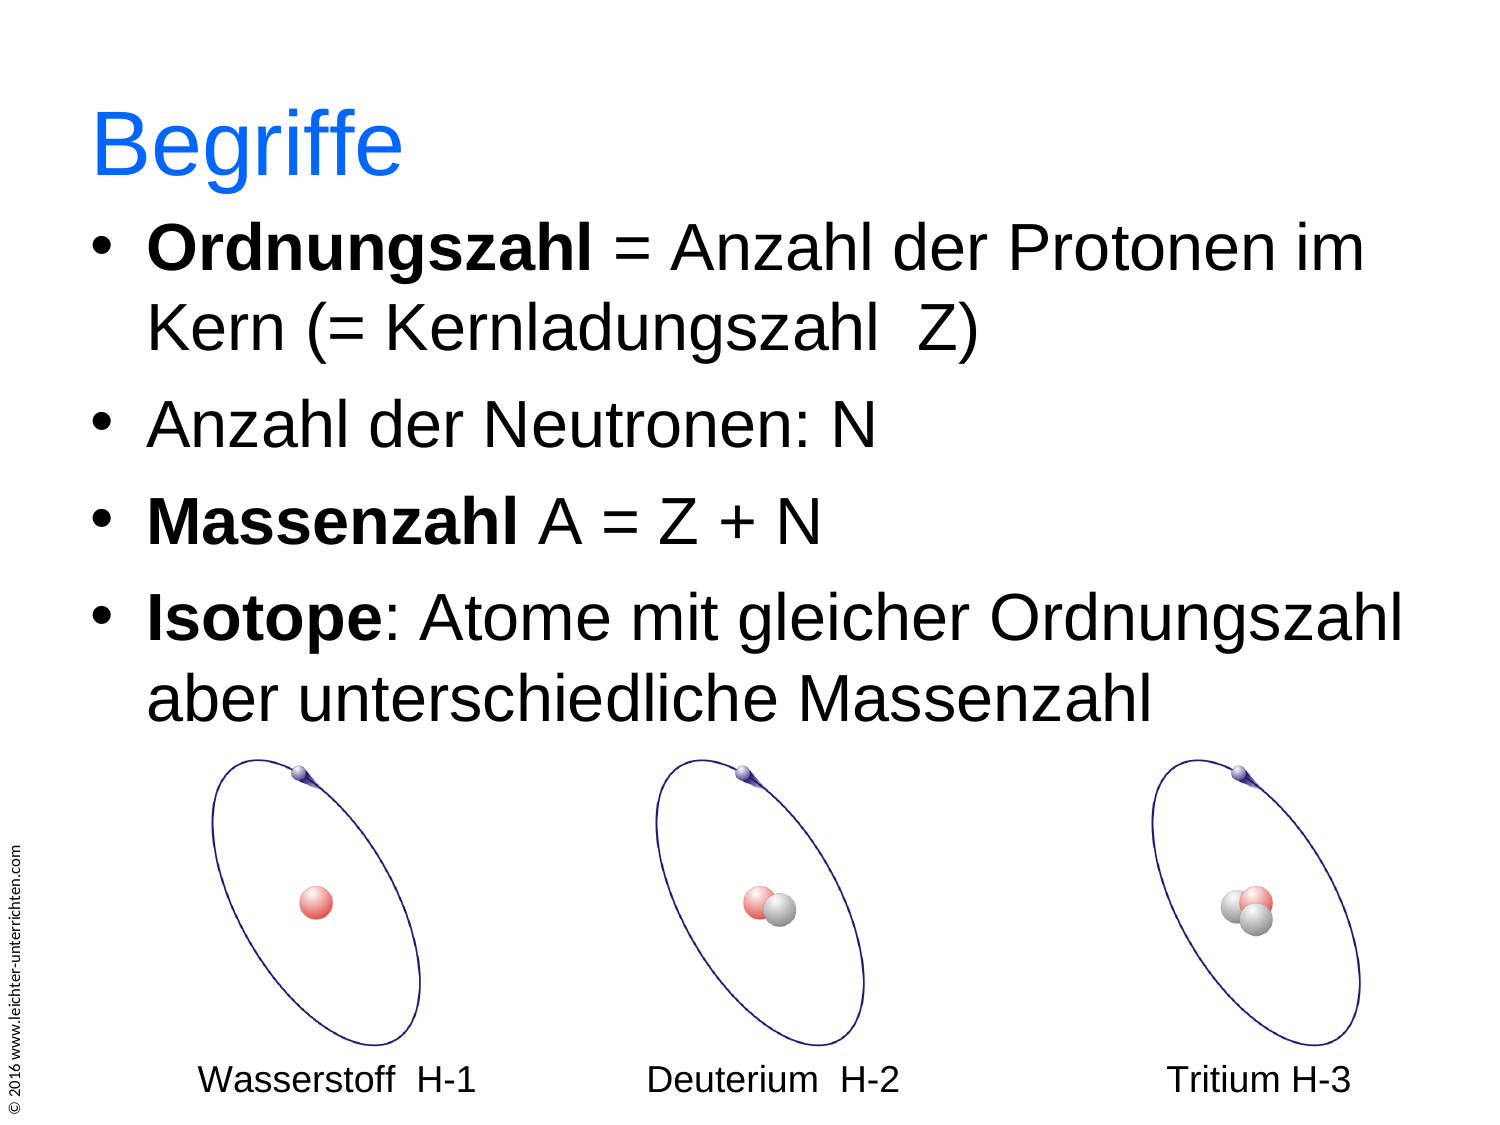

# Begriffe
Ordnungszahl = Anzahl der Protonen im Kern (= Kernladungszahl Z)
Anzahl der Neutronen: N
Massenzahl A = Z + N
Isotope: Atome mit gleicher Ordnungszahl aber unterschiedliche Massenzahl
Wasserstoff H-1
Deuterium H-2
Tritium H-3